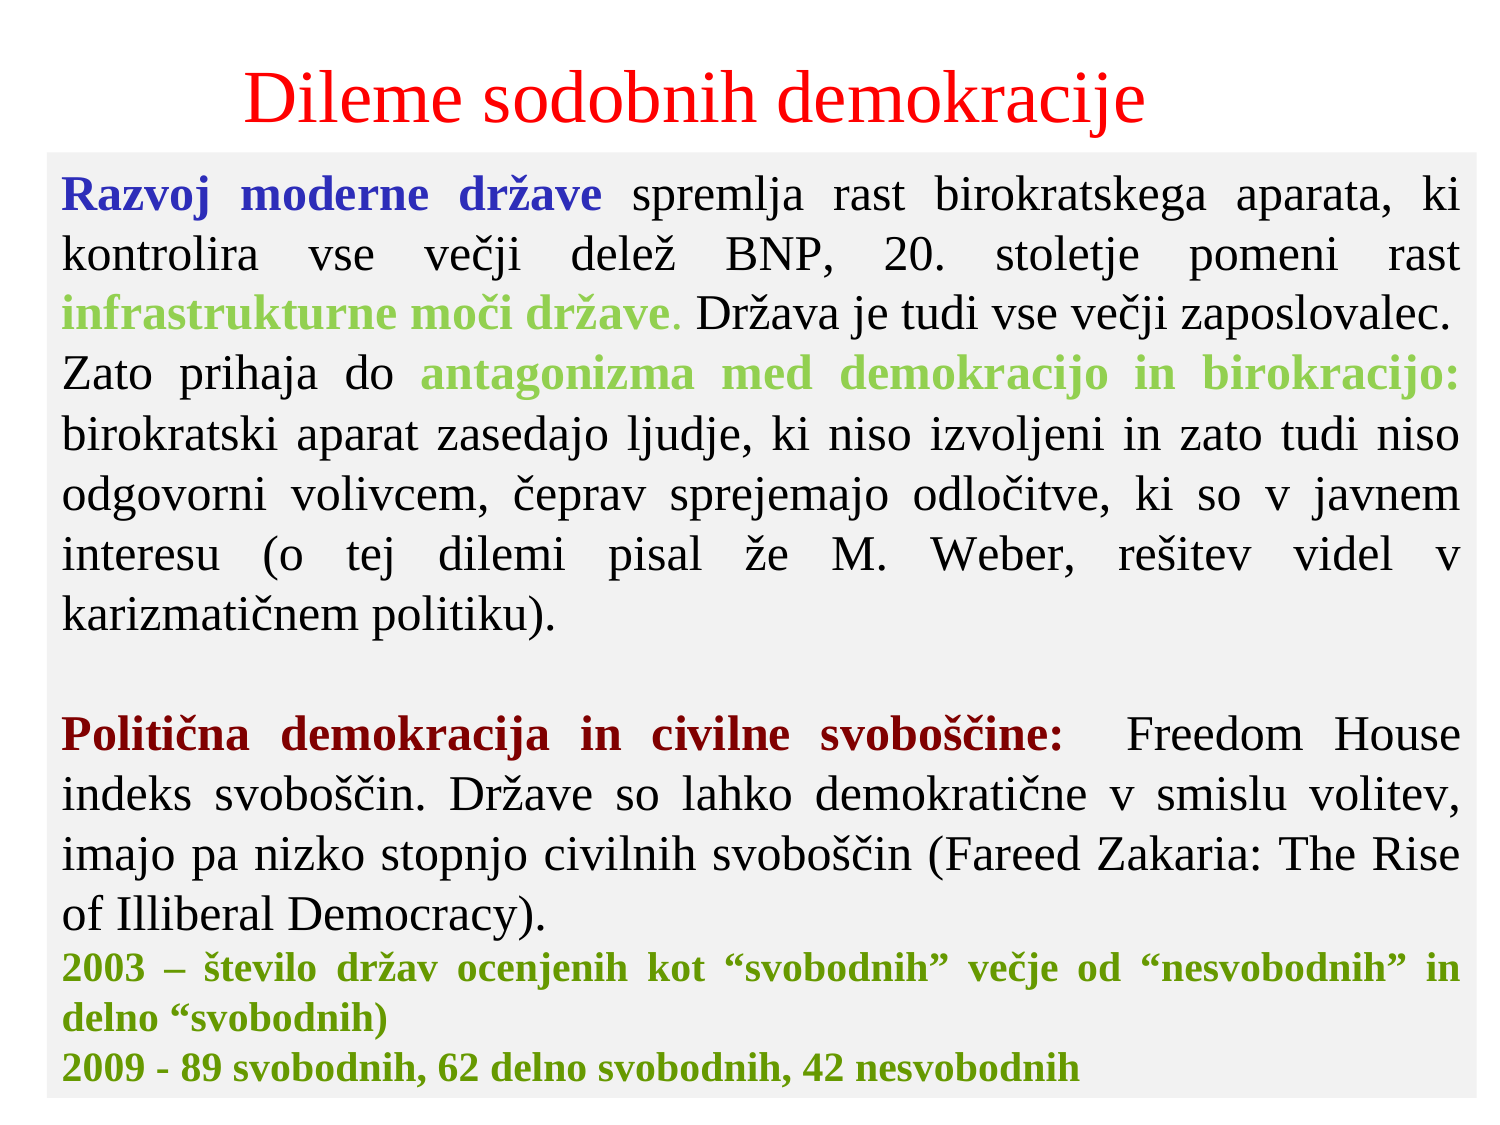

Dileme sodobnih demokracije
Razvoj moderne države spremlja rast birokratskega aparata, ki kontrolira vse večji delež BNP, 20. stoletje pomeni rast infrastrukturne moči države. Država je tudi vse večji zaposlovalec.
Zato prihaja do antagonizma med demokracijo in birokracijo: birokratski aparat zasedajo ljudje, ki niso izvoljeni in zato tudi niso odgovorni volivcem, čeprav sprejemajo odločitve, ki so v javnem interesu (o tej dilemi pisal že M. Weber, rešitev videl v karizmatičnem politiku).
Politična demokracija in civilne svoboščine: Freedom House indeks svoboščin. Države so lahko demokratične v smislu volitev, imajo pa nizko stopnjo civilnih svoboščin (Fareed Zakaria: The Rise of Illiberal Democracy).
2003 – število držav ocenjenih kot “svobodnih” večje od “nesvobodnih” in delno “svobodnih)
2009 - 89 svobodnih, 62 delno svobodnih, 42 nesvobodnih